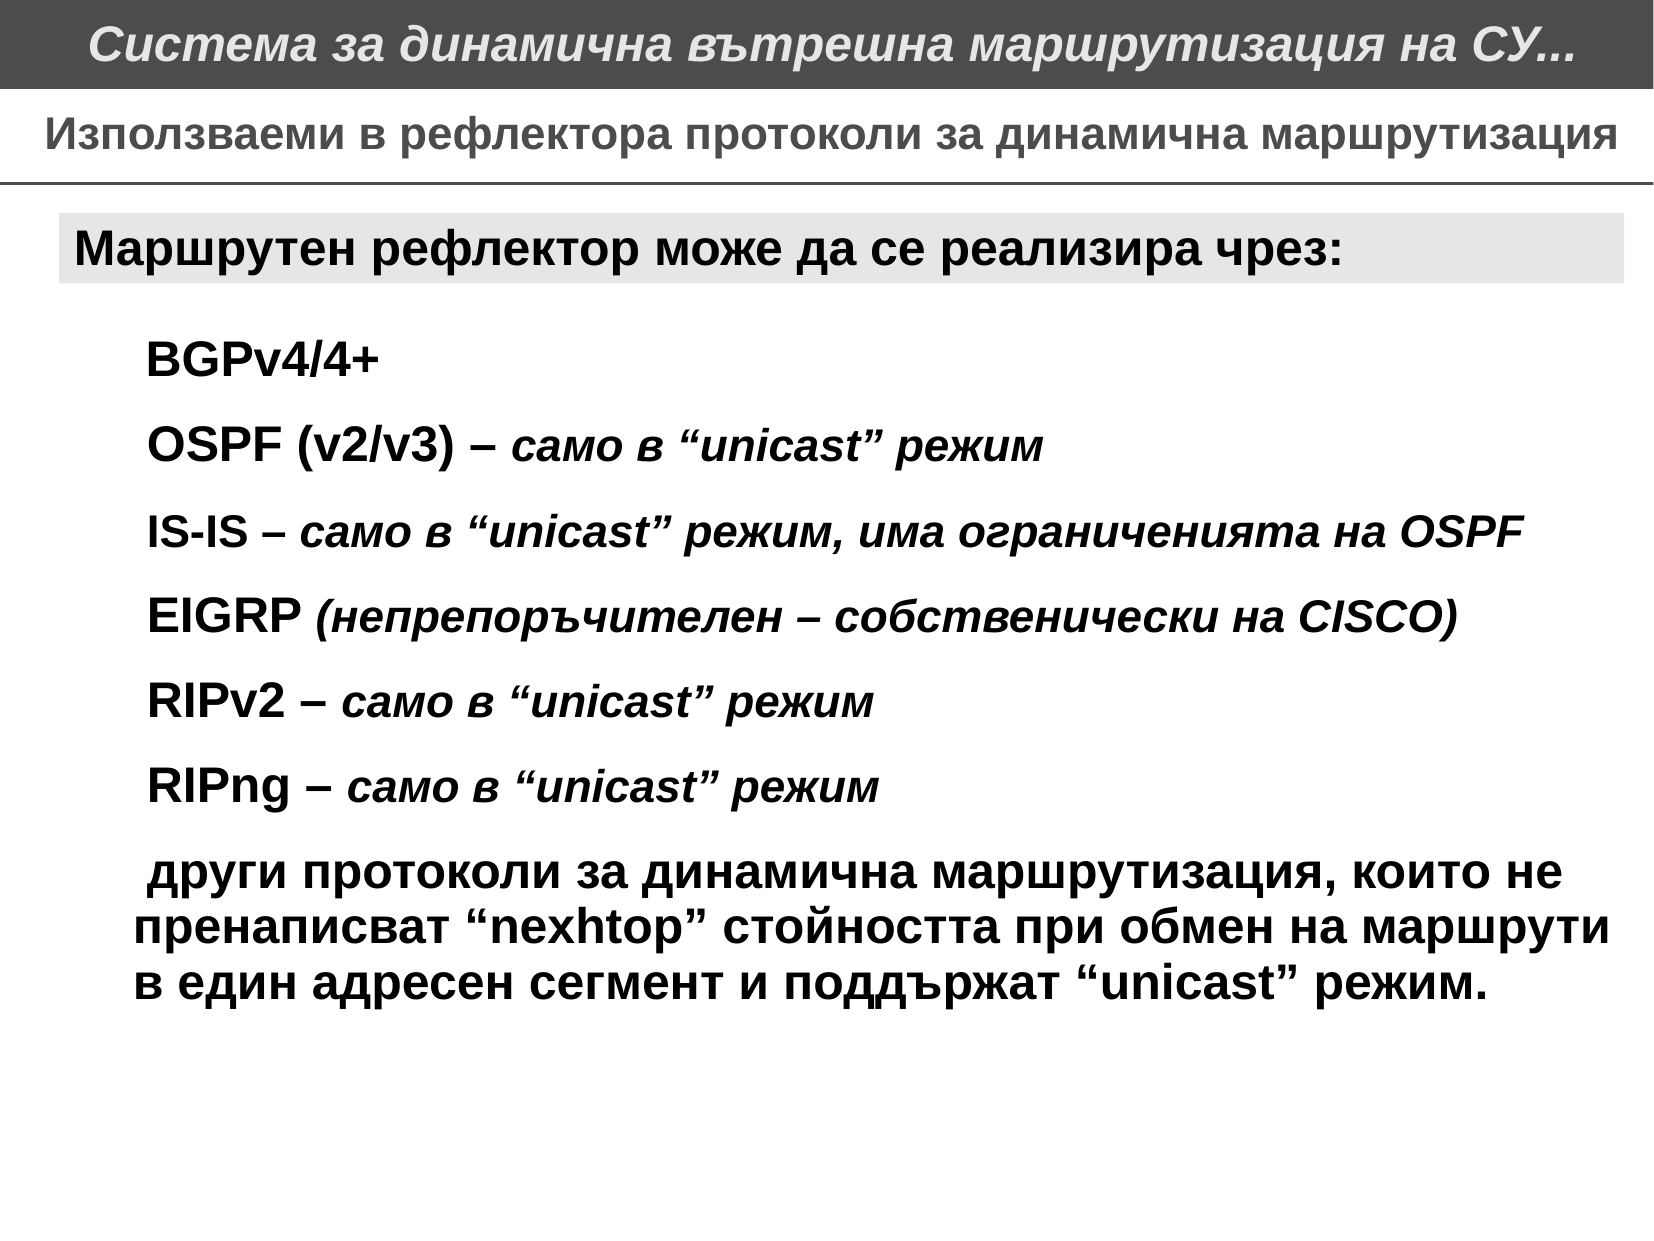

Система за динамична вътрешна маршрутизация на СУ...
Използваеми в рефлектора протоколи за динамична маршрутизация
Маршрутен рефлектор може да се реализира чрез:
 BGPv4/4+
 OSPF (v2/v3) – само в “unicast” режим
 IS-IS – само в “unicast” режим, има ограниченията на OSPF
 EIGRP (непрепоръчителен – собственически на CISCO)
 RIPv2 – само в “unicast” режим
 RIPng – само в “unicast” режим
 други протоколи за динамична маршрутизация, които не пренаписват “nexhtop” стойността при обмен на маршрути в един адресен сегмент и поддържат “unicast” режим.